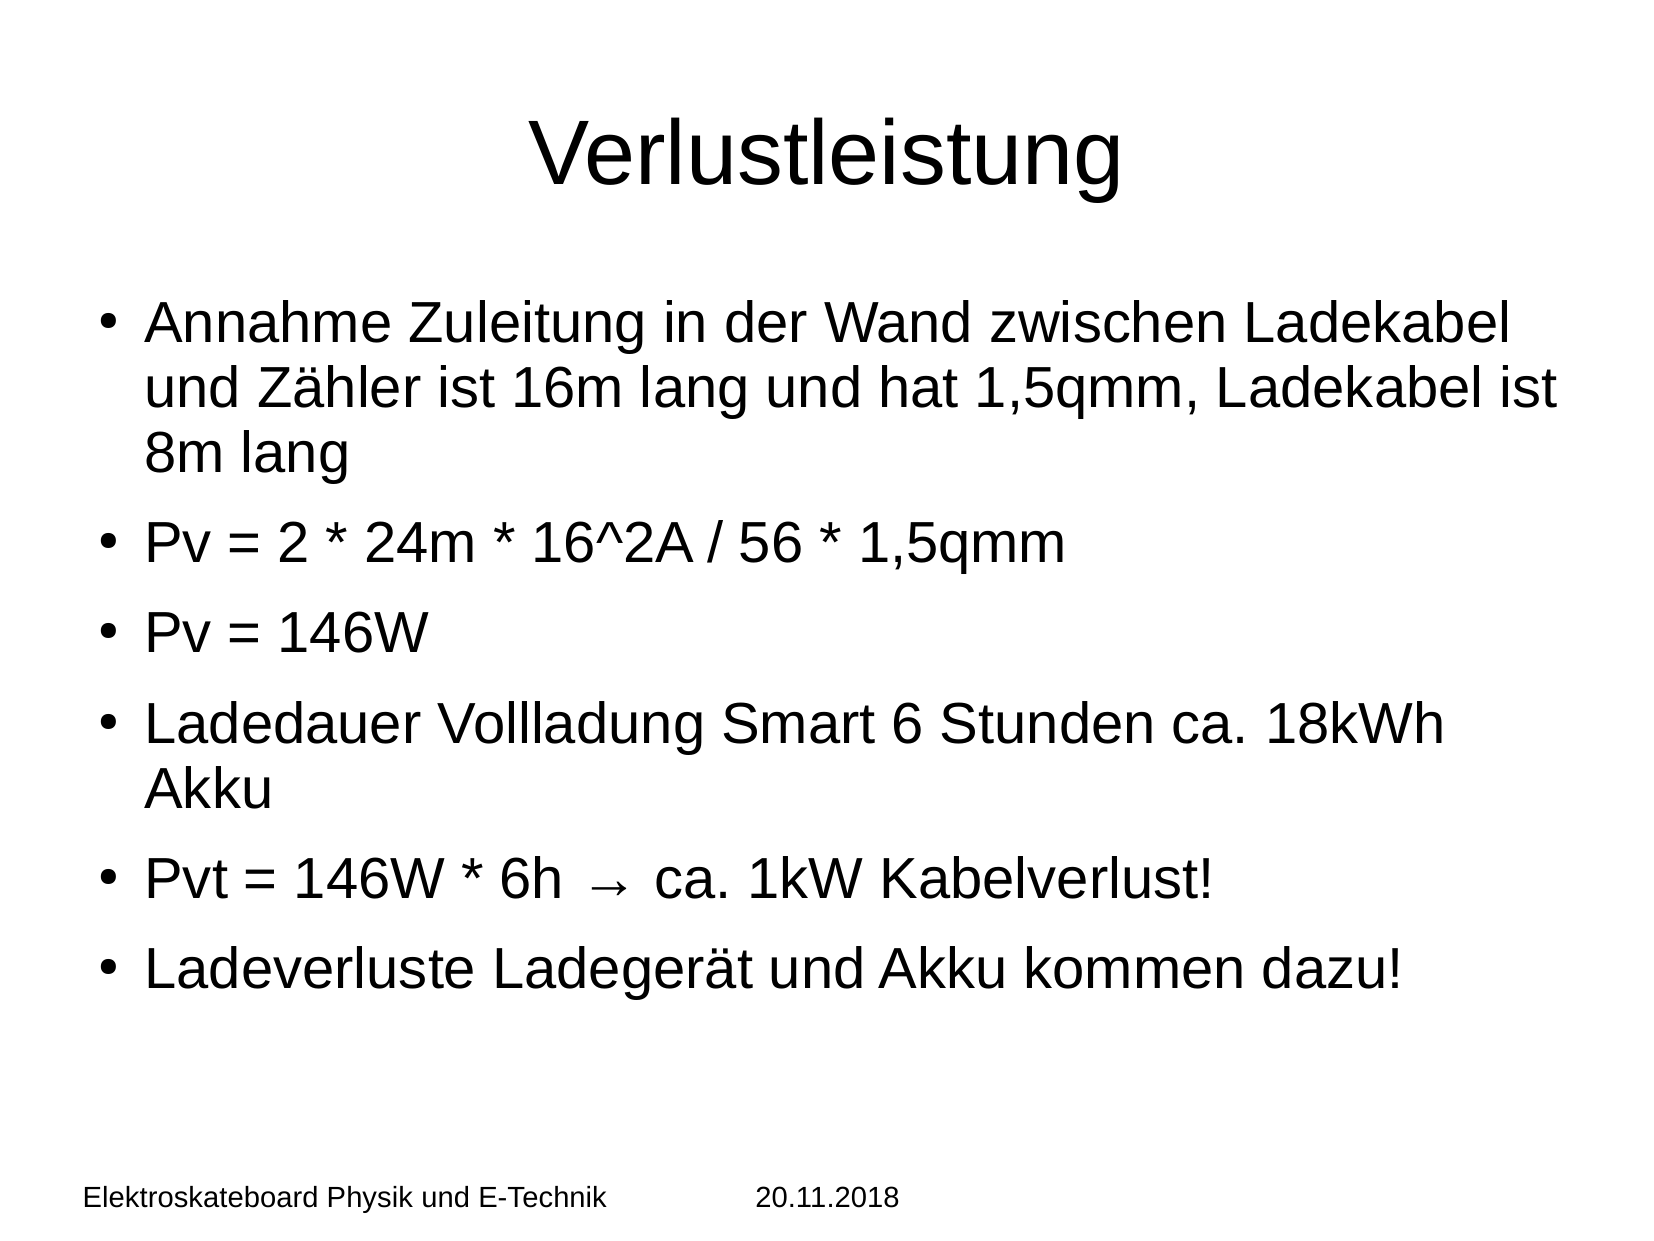

# Verlustleistung
Annahme Zuleitung in der Wand zwischen Ladekabel und Zähler ist 16m lang und hat 1,5qmm, Ladekabel ist 8m lang
Pv = 2 * 24m * 16^2A / 56 * 1,5qmm
Pv = 146W
Ladedauer Vollladung Smart 6 Stunden ca. 18kWh Akku
Pvt = 146W * 6h → ca. 1kW Kabelverlust!
Ladeverluste Ladegerät und Akku kommen dazu!